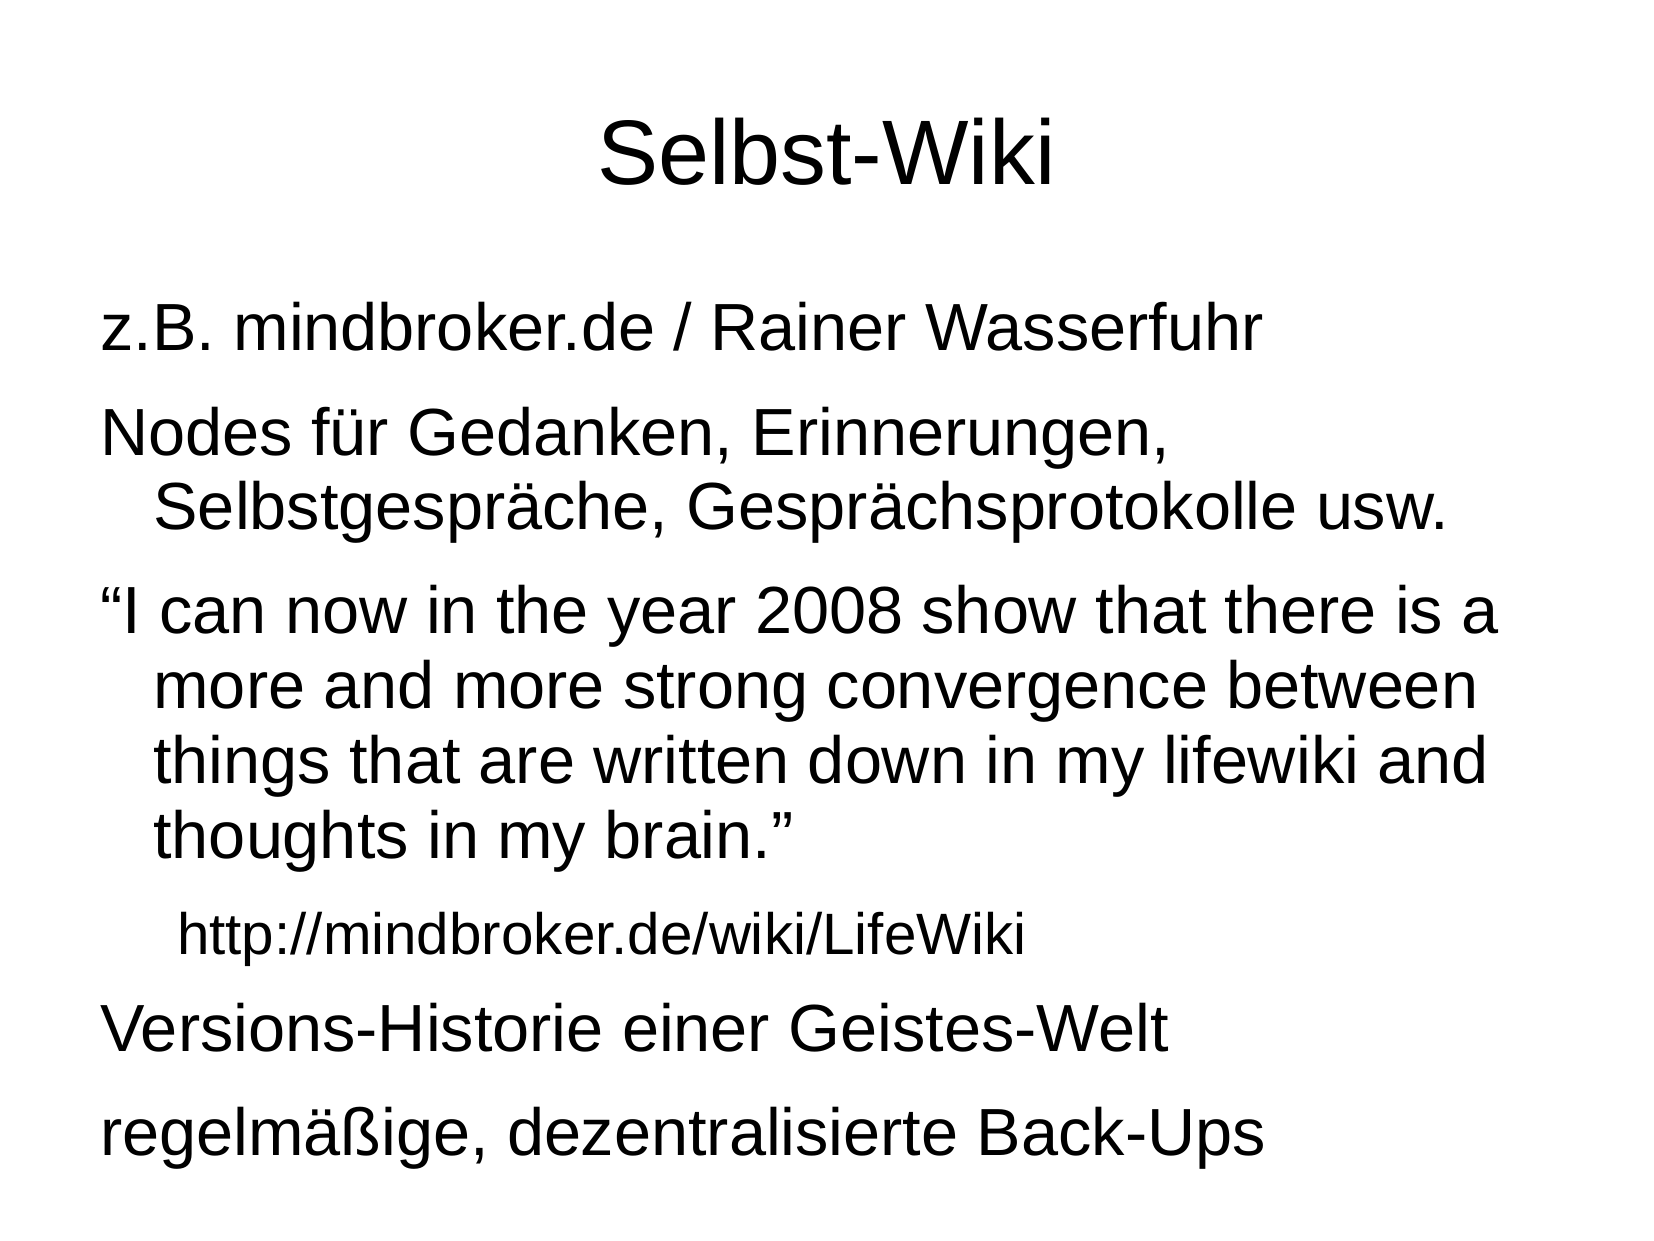

# Selbst-Wiki
z.B. mindbroker.de / Rainer Wasserfuhr
Nodes für Gedanken, Erinnerungen, Selbstgespräche, Gesprächsprotokolle usw.
“I can now in the year 2008 show that there is a more and more strong convergence between things that are written down in my lifewiki and thoughts in my brain.”
http://mindbroker.de/wiki/LifeWiki
Versions-Historie einer Geistes-Welt
regelmäßige, dezentralisierte Back-Ups